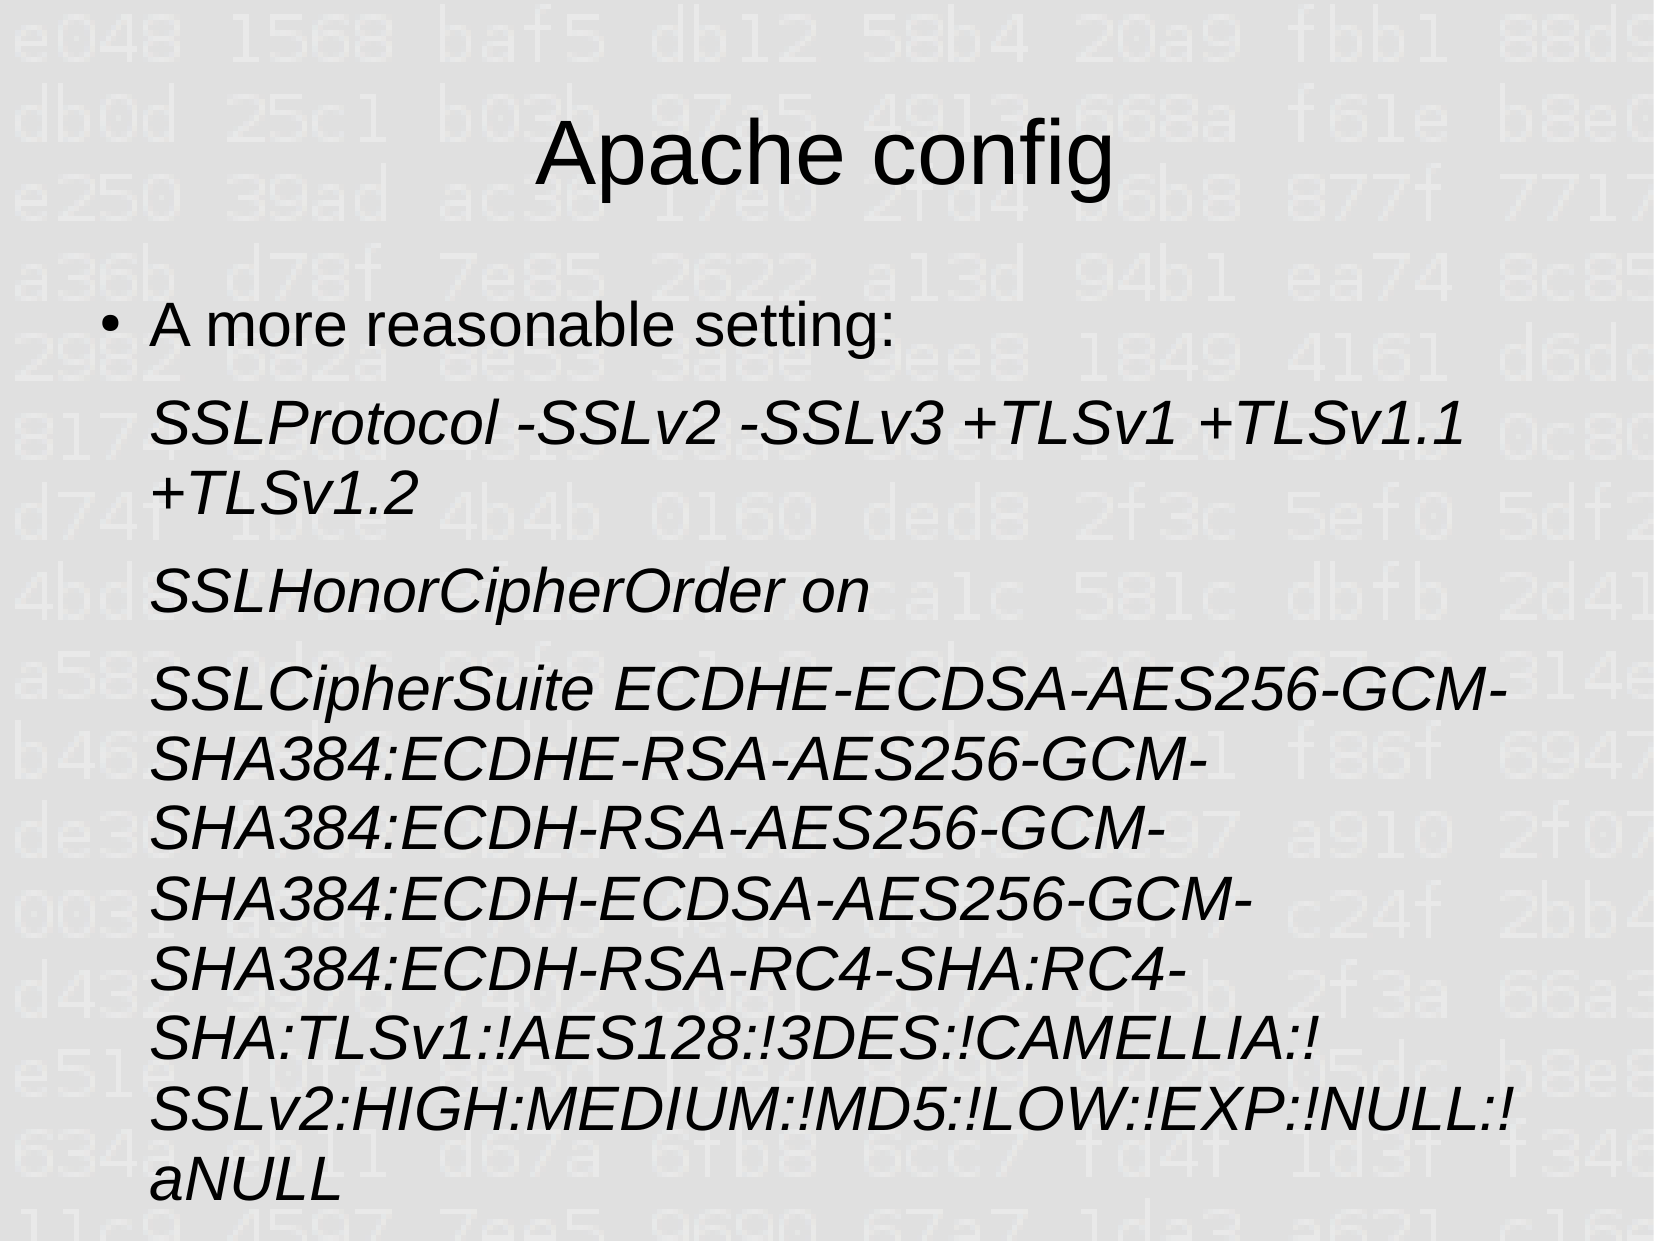

# Apache config
A more reasonable setting:
SSLProtocol -SSLv2 -SSLv3 +TLSv1 +TLSv1.1 +TLSv1.2
SSLHonorCipherOrder on
SSLCipherSuite ECDHE-ECDSA-AES256-GCM-SHA384:ECDHE-RSA-AES256-GCM-SHA384:ECDH-RSA-AES256-GCM-SHA384:ECDH-ECDSA-AES256-GCM-SHA384:ECDH-RSA-RC4-SHA:RC4-SHA:TLSv1:!AES128:!3DES:!CAMELLIA:!SSLv2:HIGH:MEDIUM:!MD5:!LOW:!EXP:!NULL:!aNULL